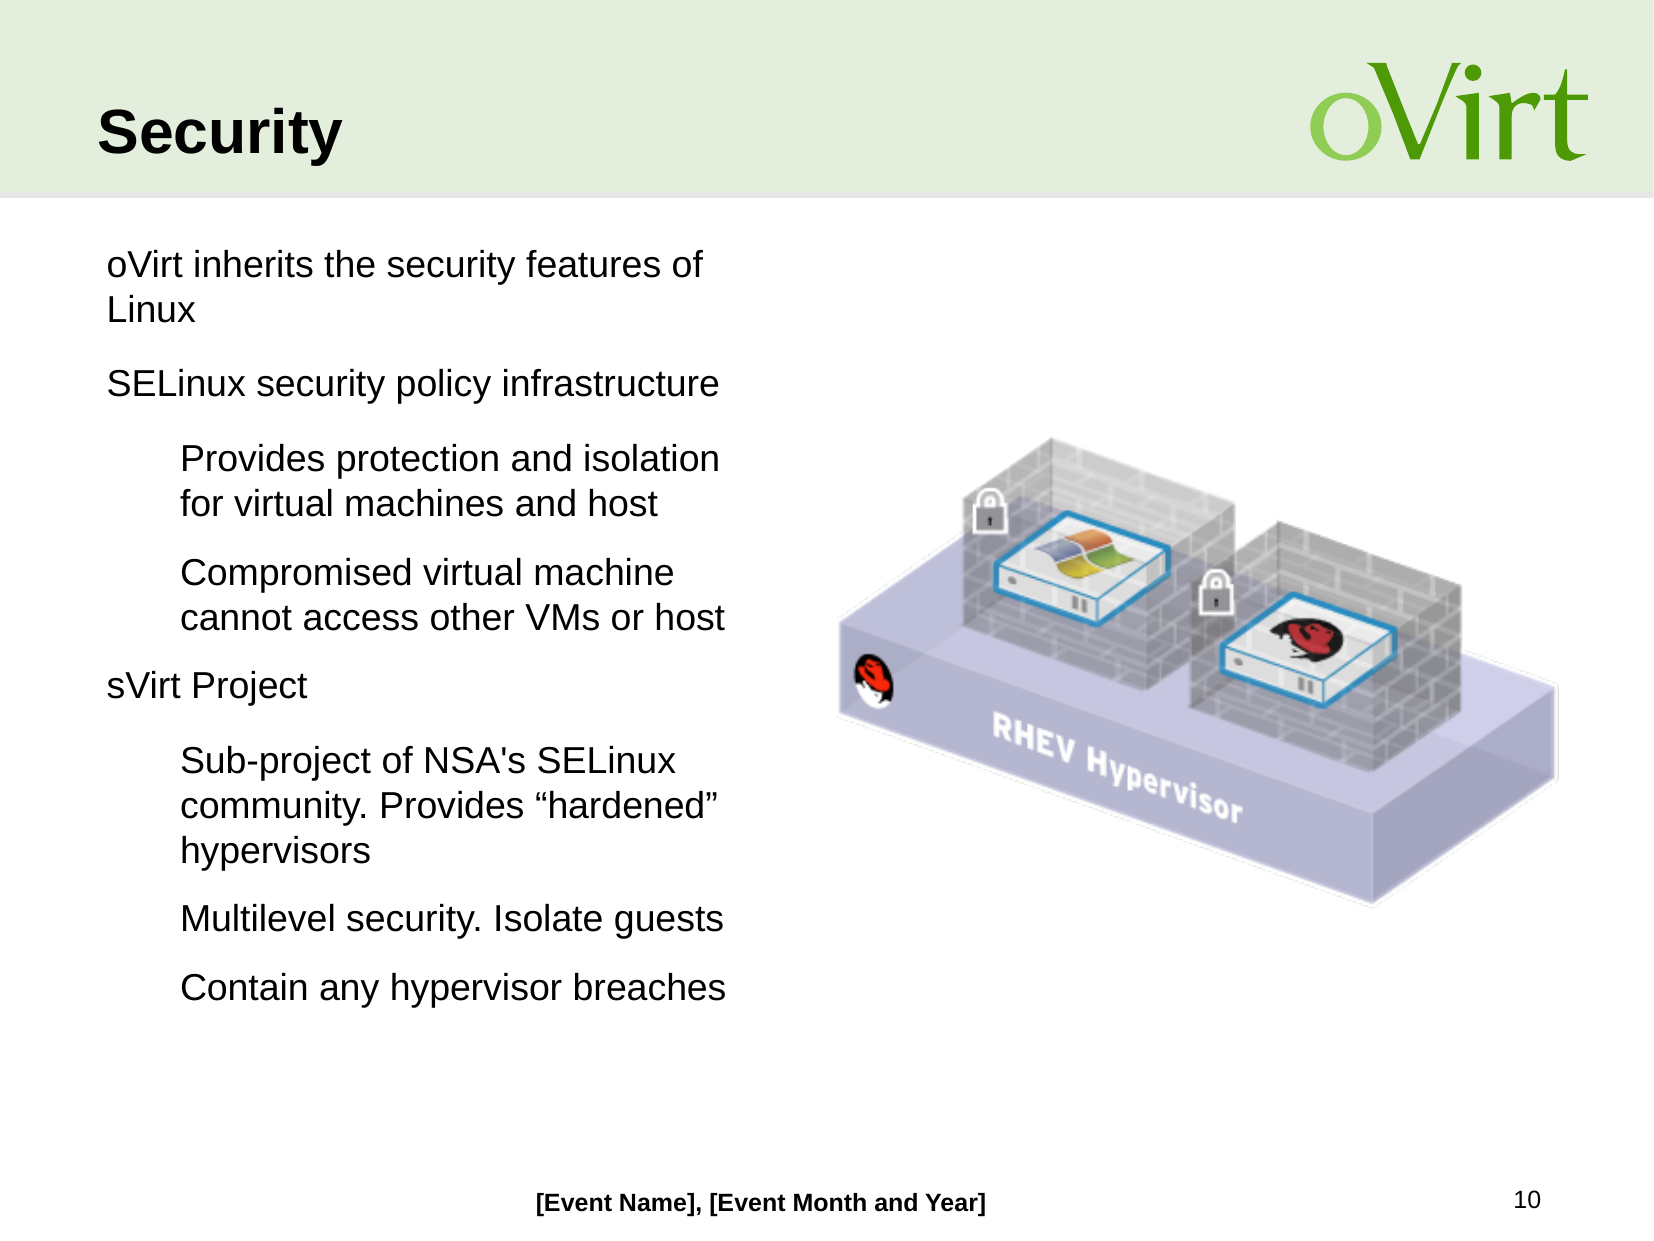

Security
# oVirt inherits the security features of Linux
SELinux security policy infrastructure
Provides protection and isolation for virtual machines and host
Compromised virtual machine cannot access other VMs or host
sVirt Project
Sub-project of NSA's SELinux community. Provides “hardened” hypervisors
Multilevel security. Isolate guests
Contain any hypervisor breaches